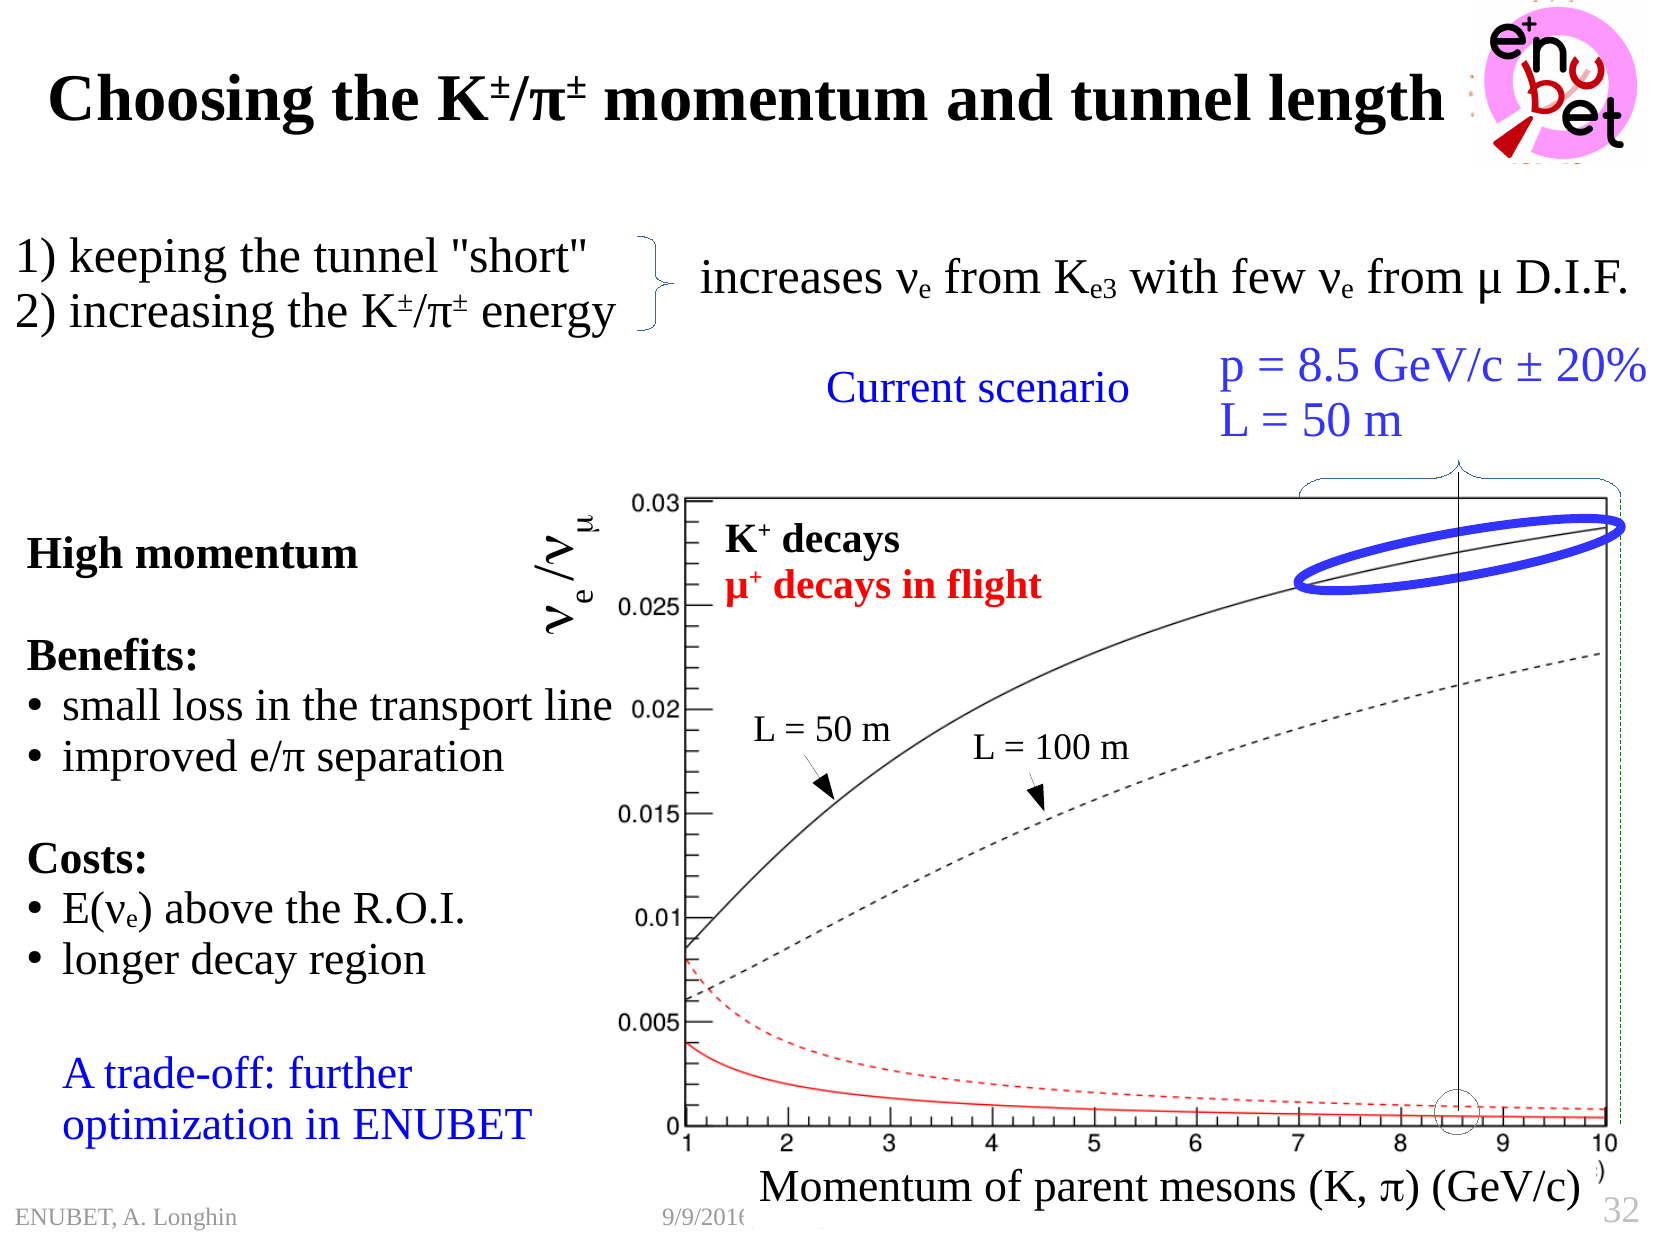

Choosing the K±/π± momentum and tunnel length
1) keeping the tunnel ''short''
2) increasing the K±/π± energy
increases νe from Ke3 with few νe from μ D.I.F.
p = 8.5 GeV/c ± 20%
L = 50 m
Current scenario
K+ decays
μ+ decays in flight
High momentum
Benefits:
small loss in the transport line
improved e/π separation
Costs:
E(νe) above the R.O.I.
longer decay region
ne /nm
L = 50 m
L = 100 m
A trade-off: further optimization in ENUBET
Momentum of parent mesons (K, p) (GeV/c)